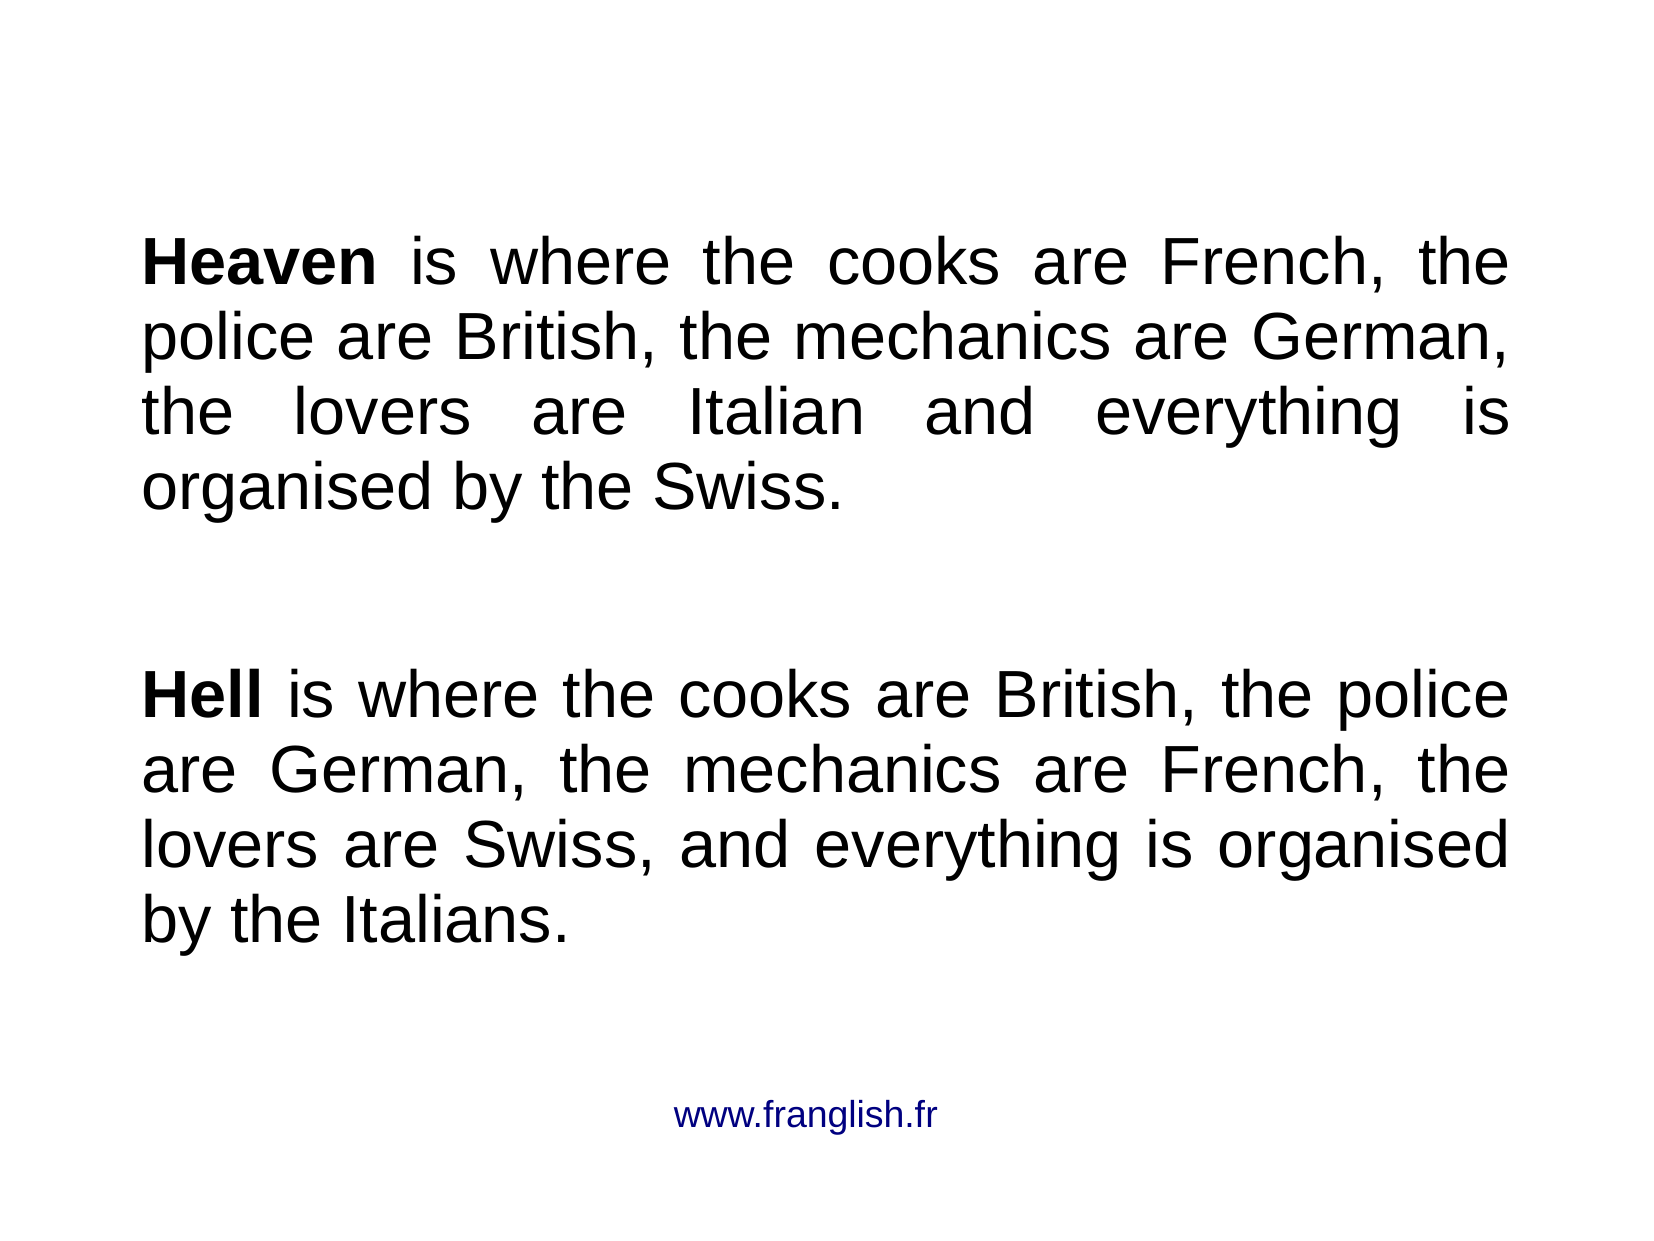

#
Heaven is where the cooks are French, the police are British, the mechanics are German, the lovers are Italian and everything is organised by the Swiss.
Hell is where the cooks are British, the police are German, the mechanics are French, the lovers are Swiss, and everything is organised by the Italians.
www.franglish.fr